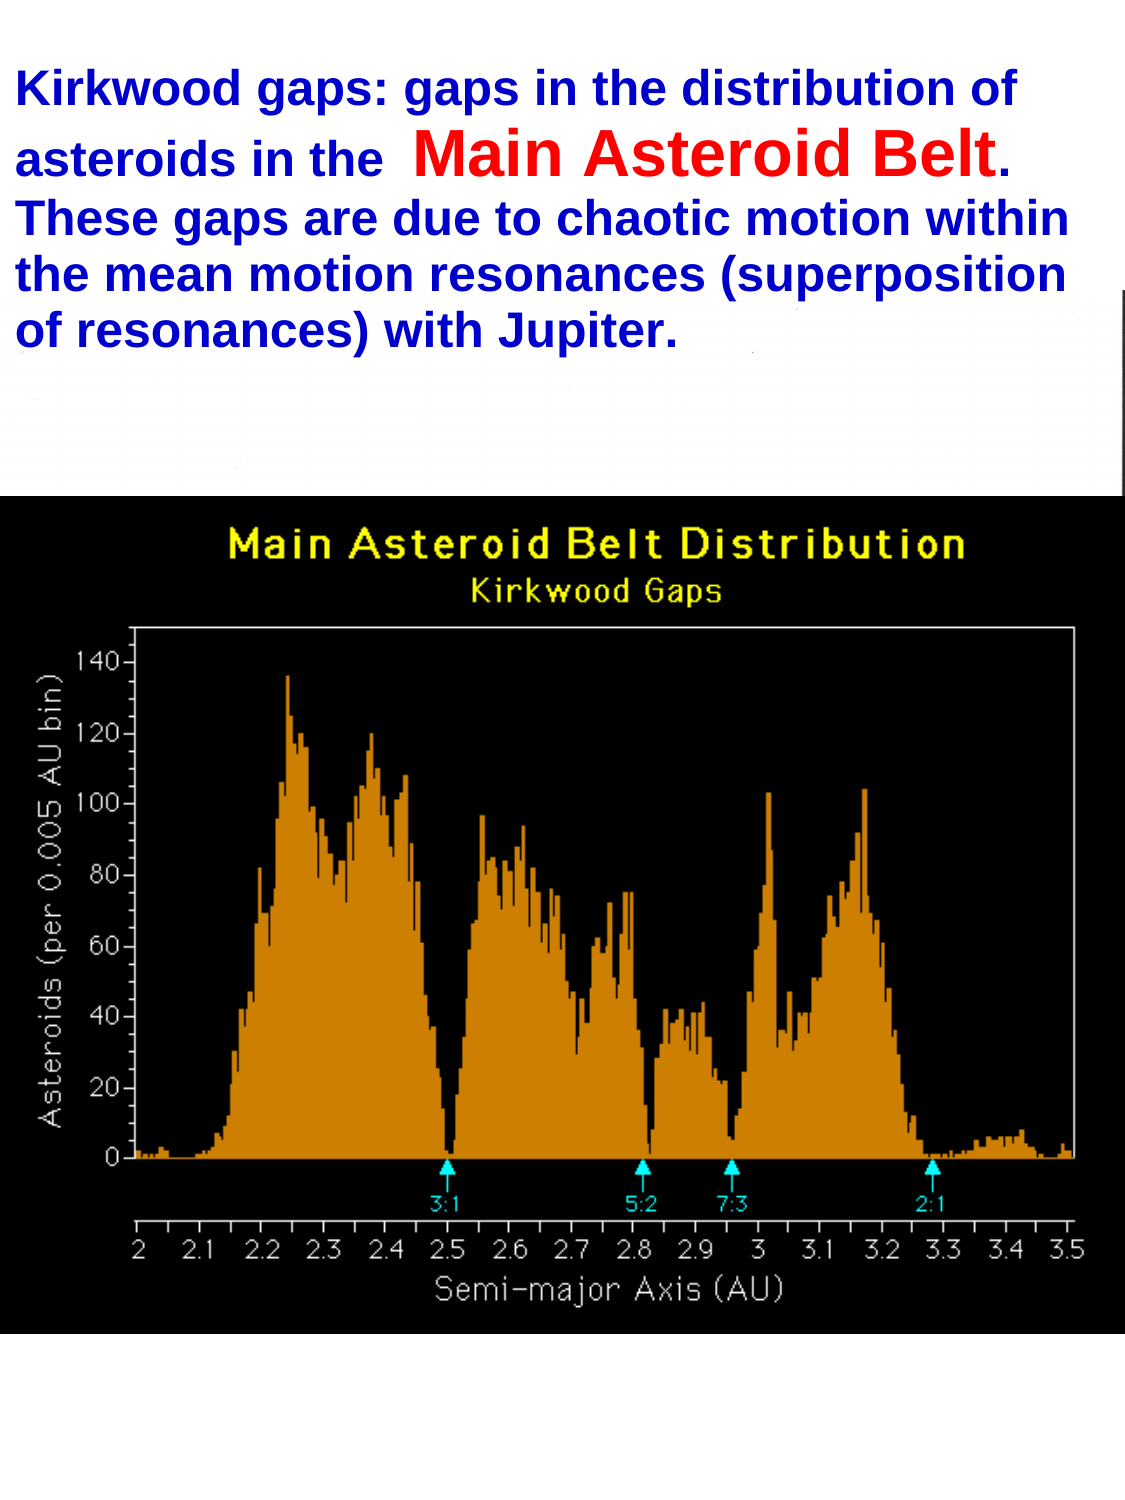

Kirkwood gaps: gaps in the distribution of asteroids in the Main Asteroid Belt. These gaps are due to chaotic motion within the mean motion resonances (superposition of resonances) with Jupiter.